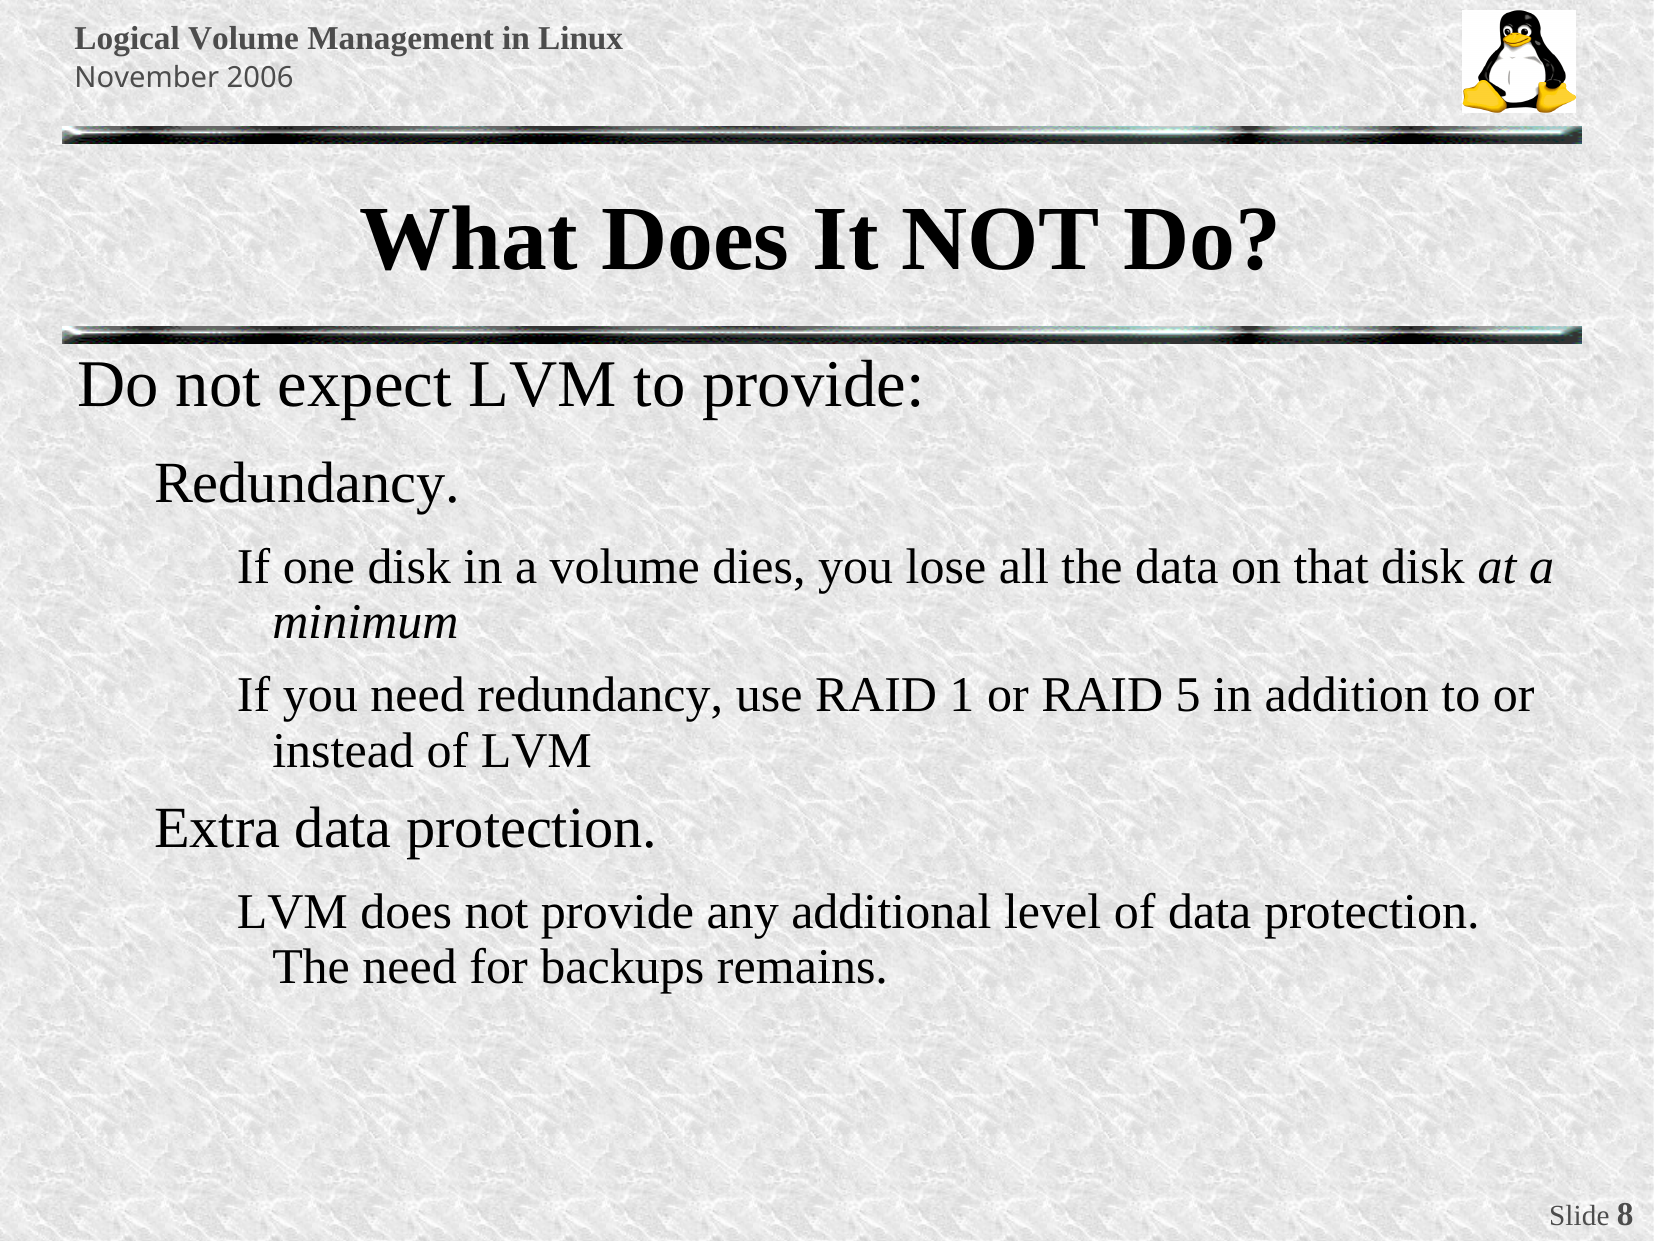

# What Does It NOT Do?
Do not expect LVM to provide:
Redundancy.
If one disk in a volume dies, you lose all the data on that disk at a minimum
If you need redundancy, use RAID 1 or RAID 5 in addition to or instead of LVM
Extra data protection.
LVM does not provide any additional level of data protection. The need for backups remains.